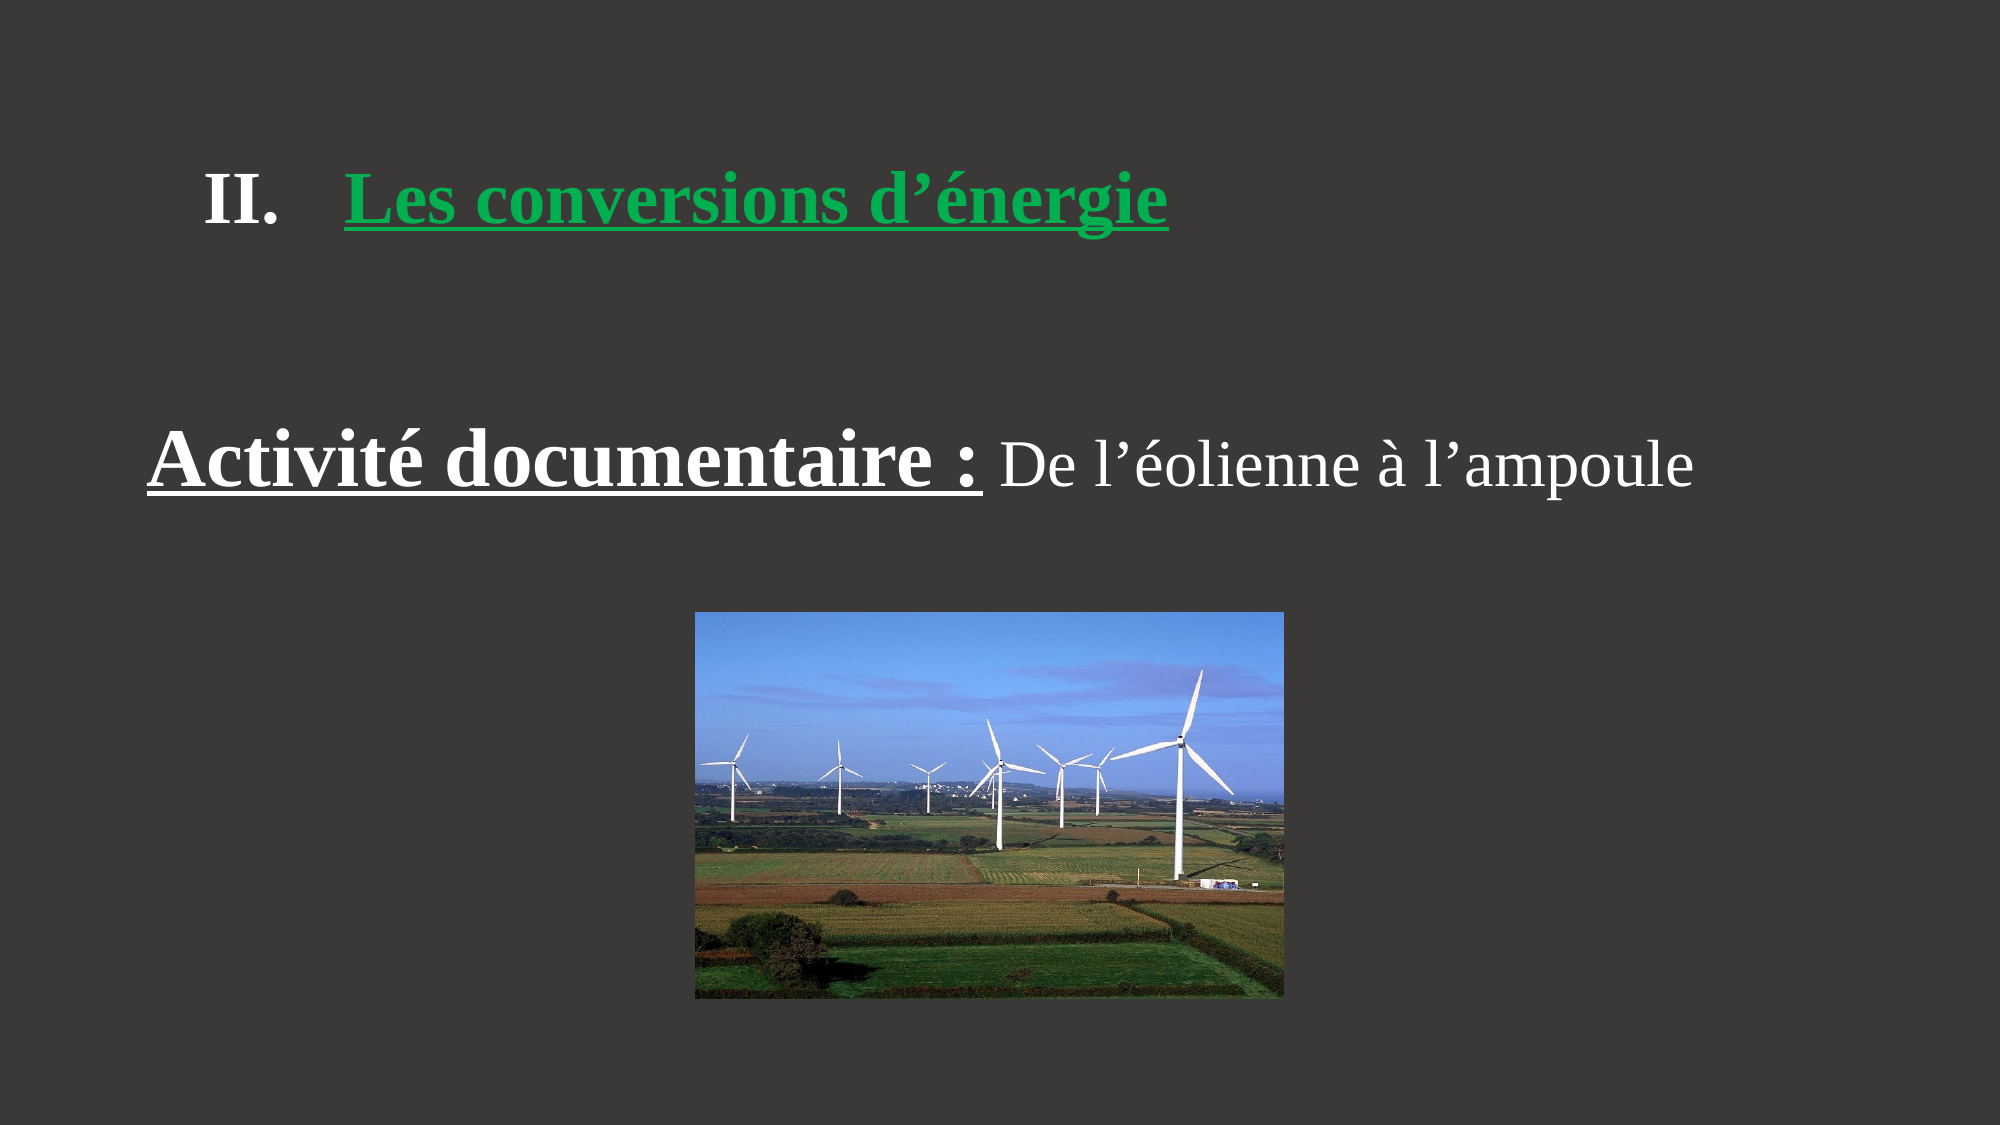

Les conversions d’énergie
Activité documentaire : De l’éolienne à l’ampoule